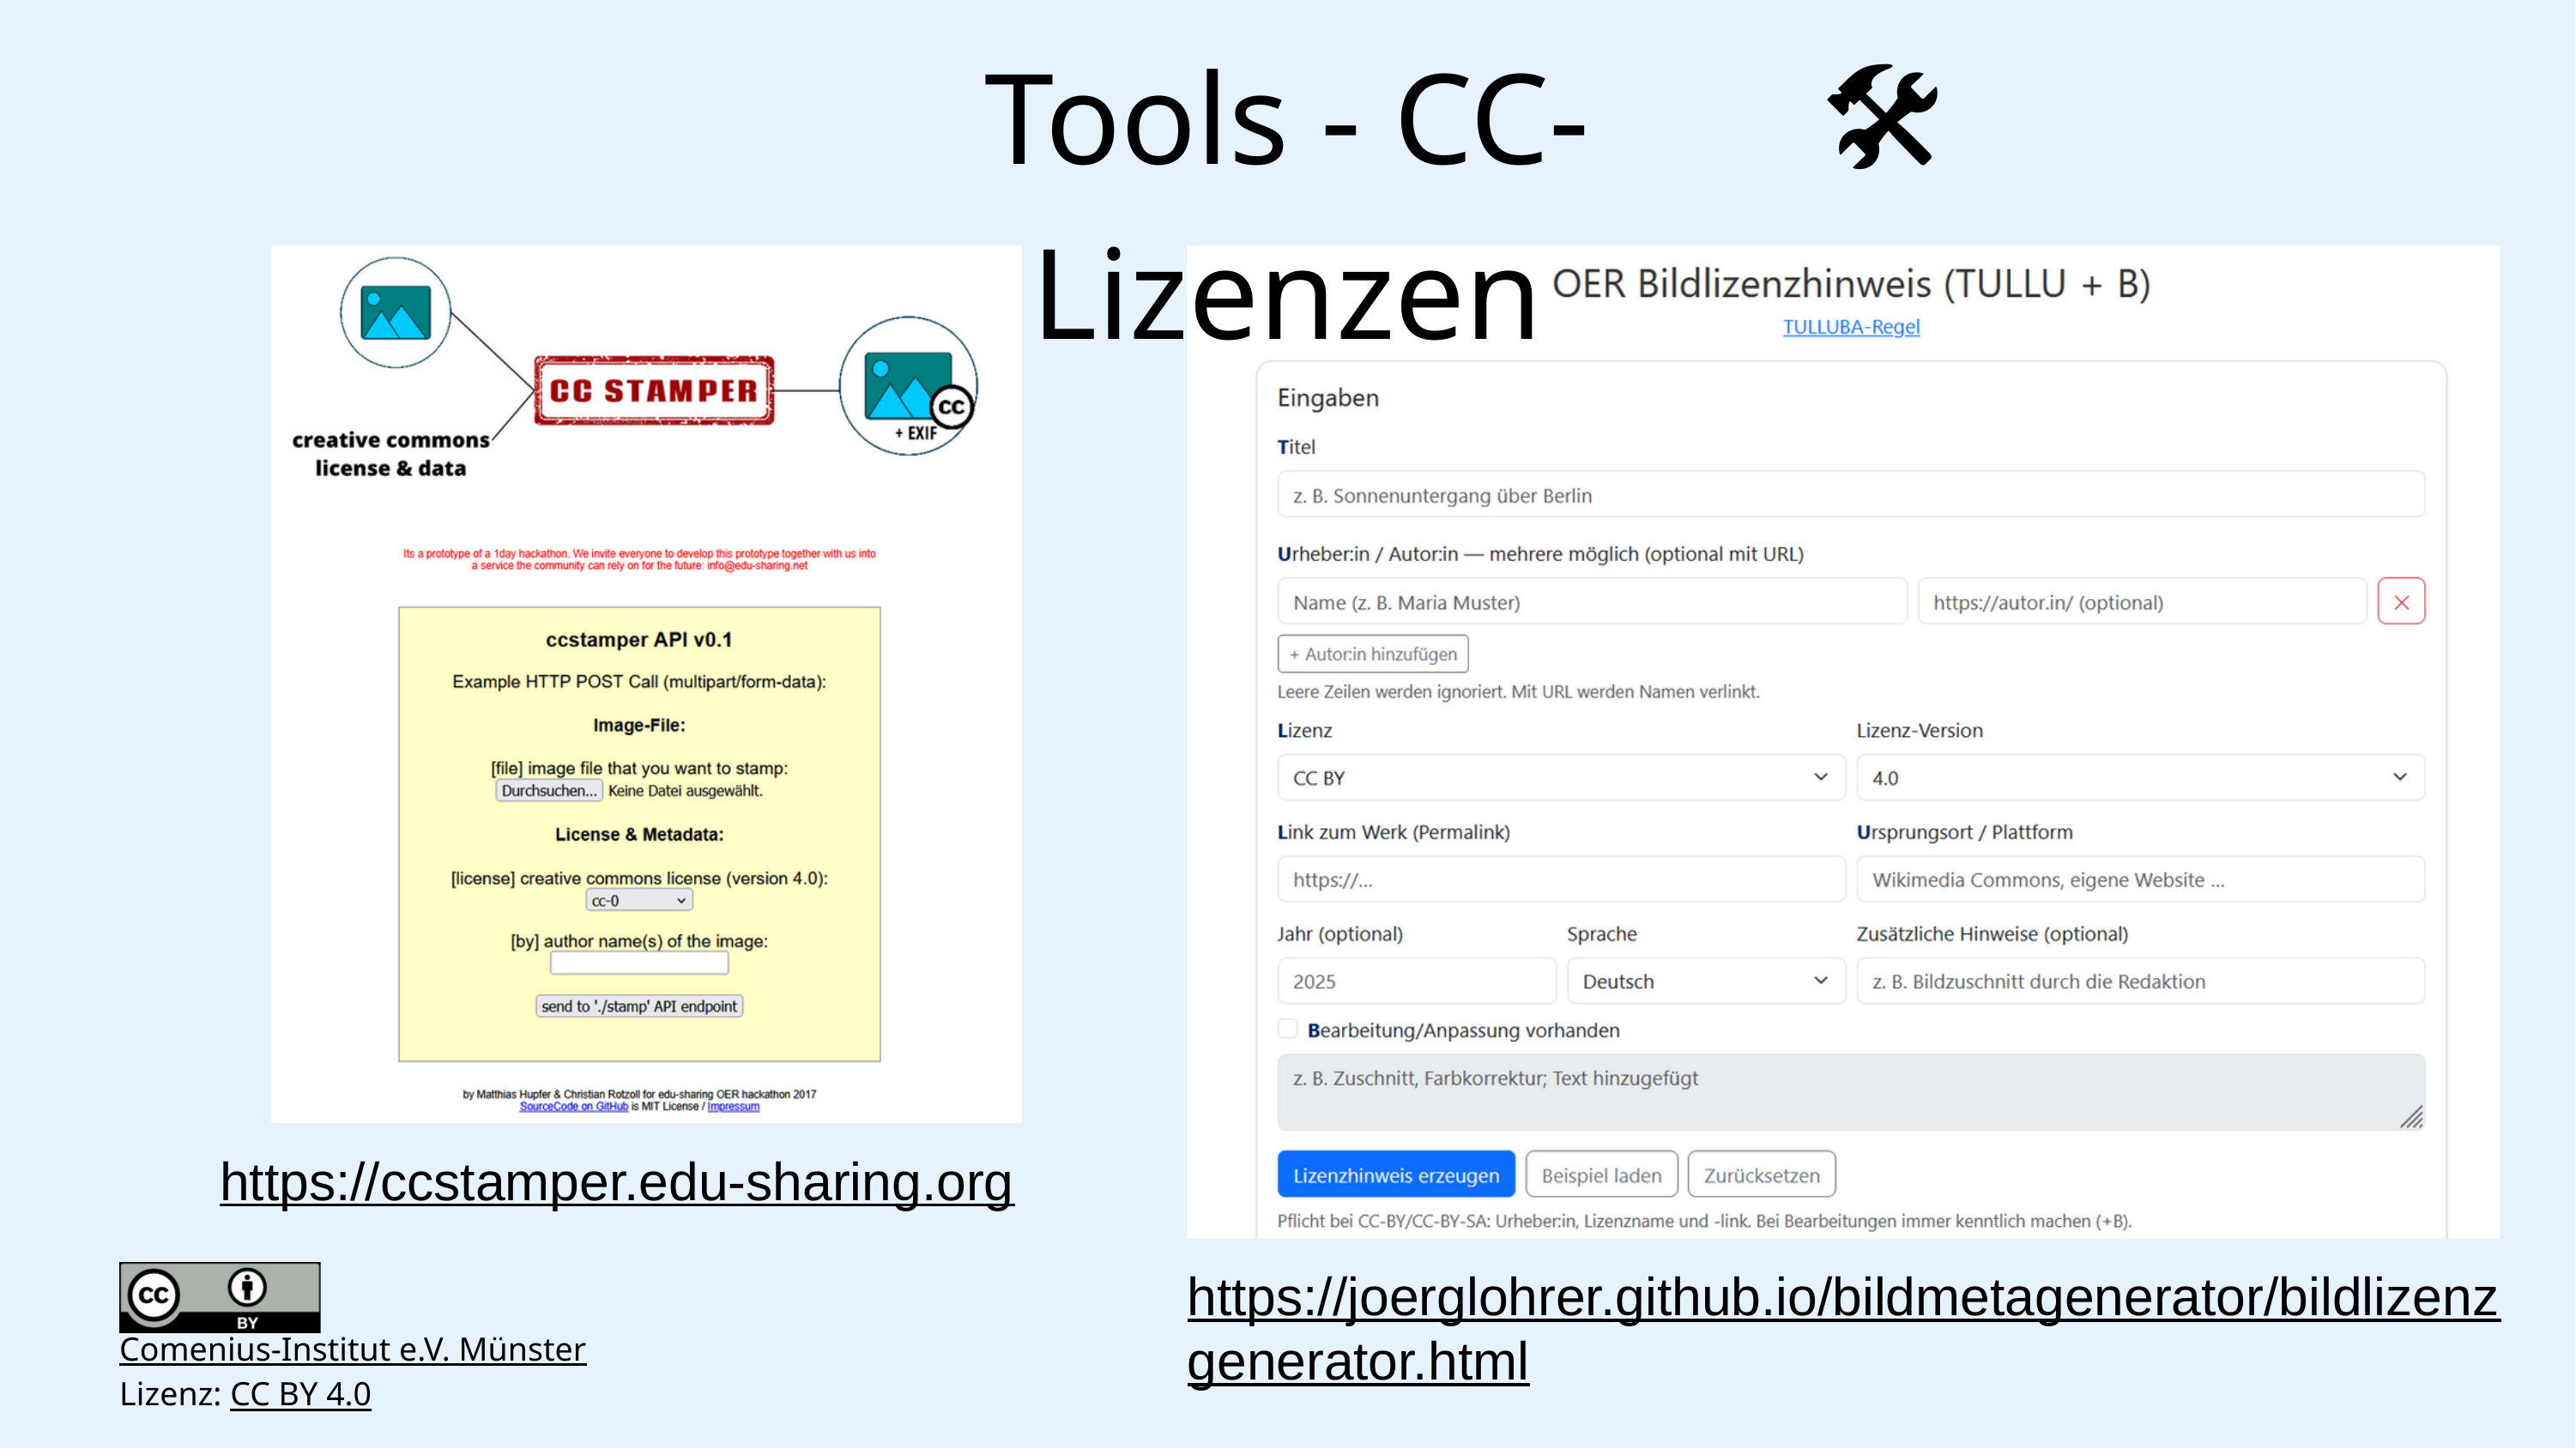

🛠️
Tools - CC-Lizenzen
https://ccstamper.edu-sharing.org
https://joerglohrer.github.io/bildmetagenerator/bildlizenzgenerator.html
Comenius-Institut e.V. Münster
Lizenz: CC BY 4.0